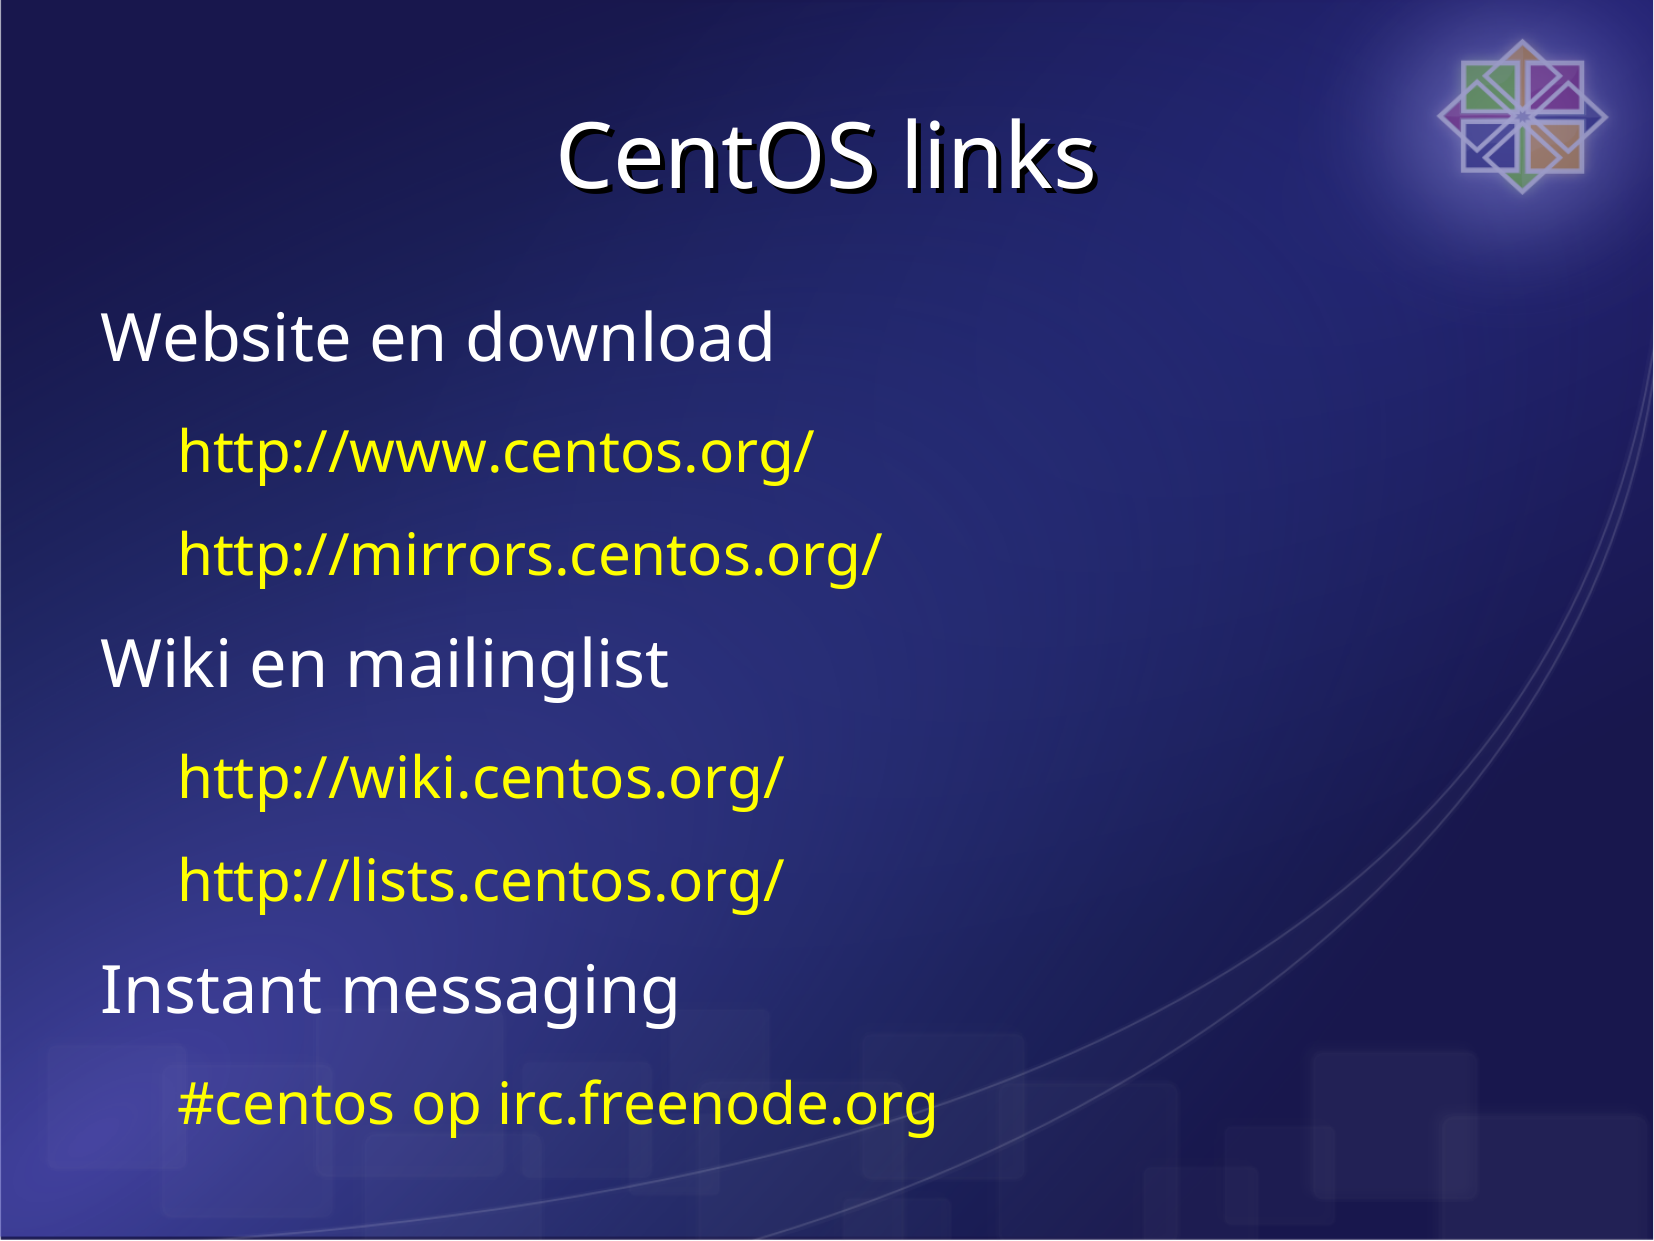

# CentOS links
Website en download
http://www.centos.org/
http://mirrors.centos.org/
Wiki en mailinglist
http://wiki.centos.org/
http://lists.centos.org/
Instant messaging
#centos op irc.freenode.org